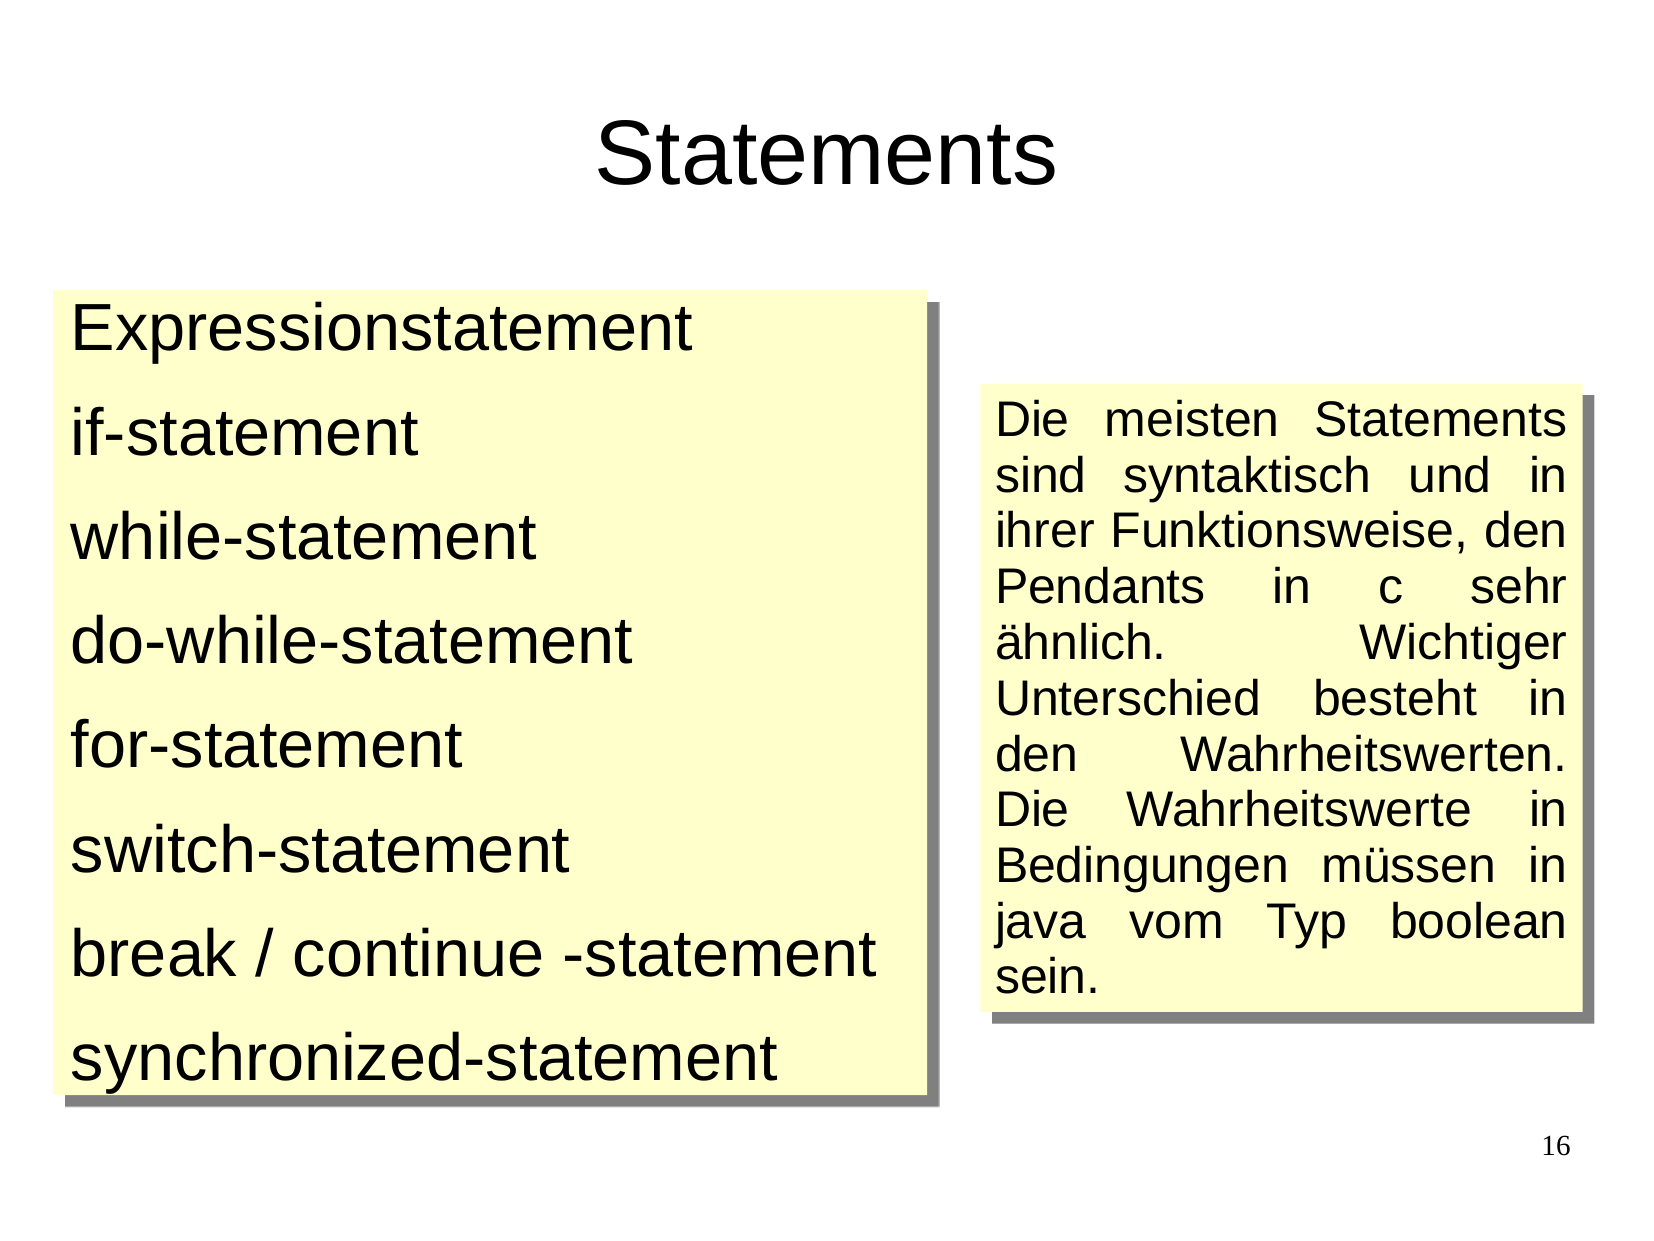

# Statements
Expressionstatement
if-statement
while-statement
do-while-statement
for-statement
switch-statement
break / continue -statement
synchronized-statement
Die meisten Statements sind syntaktisch und in ihrer Funktionsweise, den Pendants in c sehr ähnlich. Wichtiger Unterschied besteht in den Wahrheitswerten. Die Wahrheitswerte in Bedingungen müssen in java vom Typ boolean sein.
16